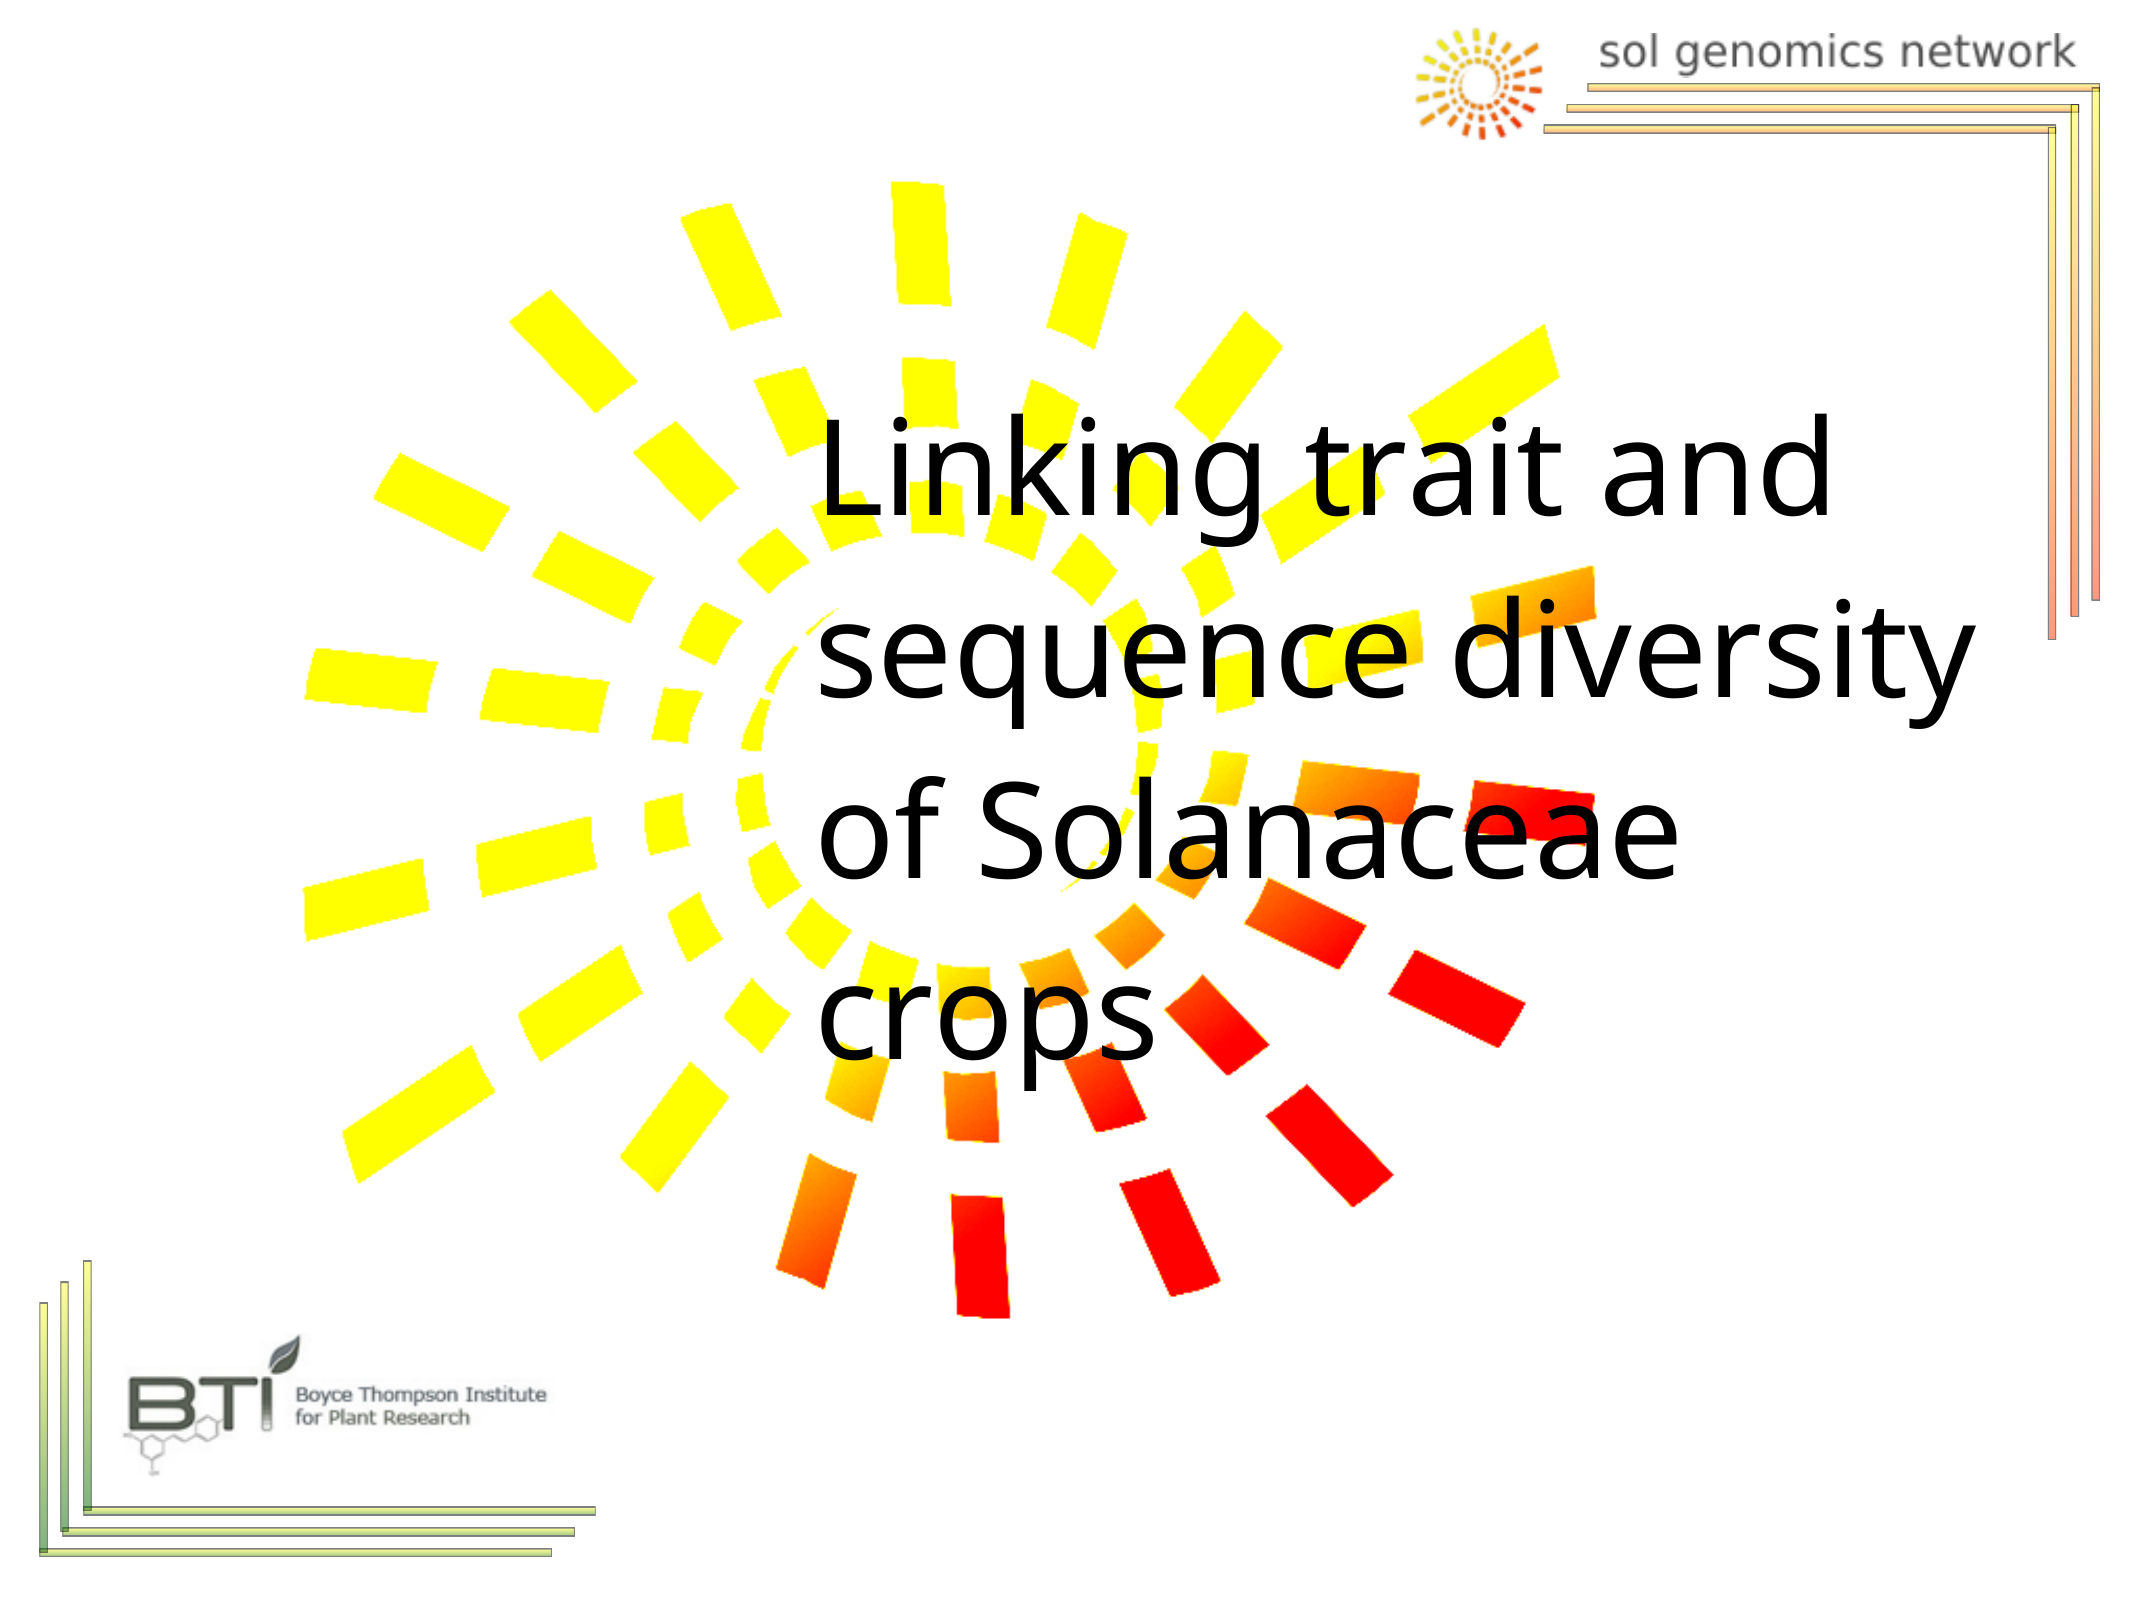

Linking trait and sequence diversity of Solanaceae crops